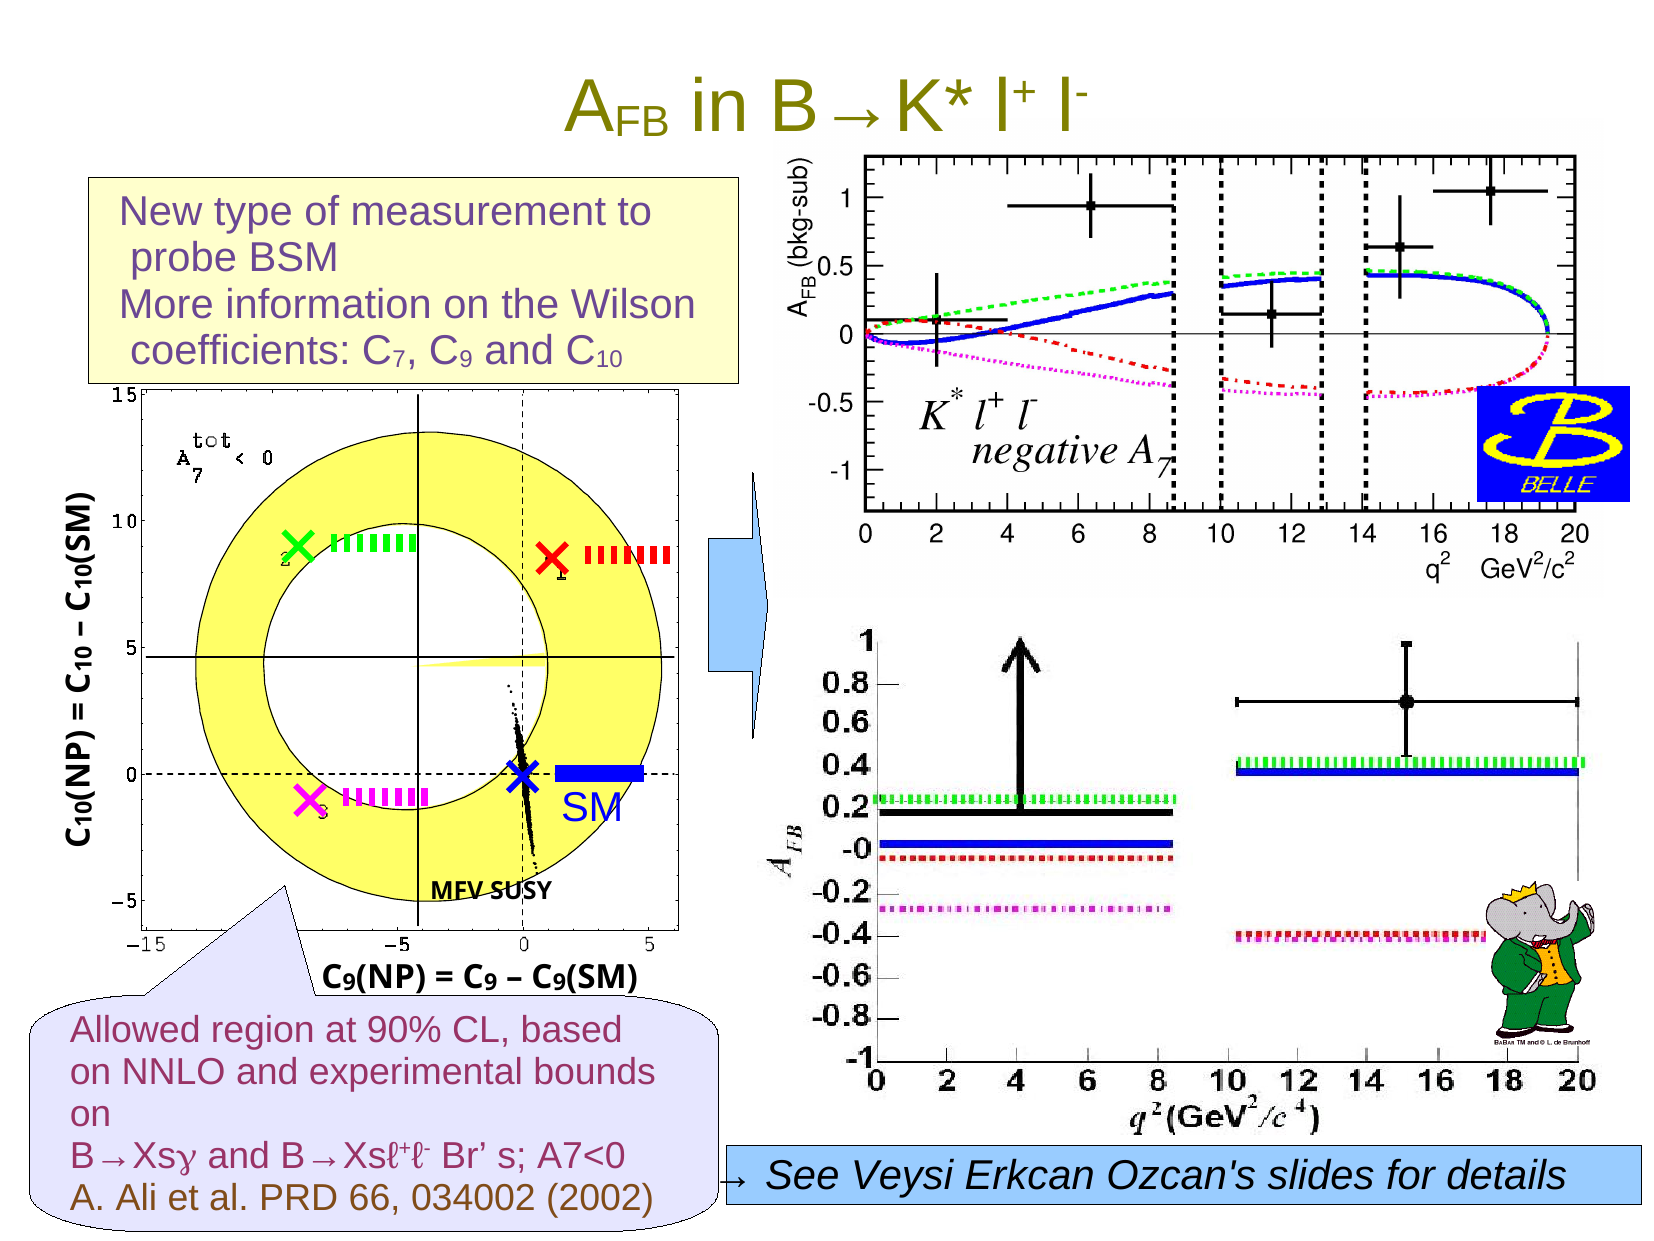

# AFB in B→K* l+ l-
New type of measurement to
 probe BSM
More information on the Wilson
 coefficients: C7, C9 and C10
C10(NP) = C10 – C10(SM)
SM
MFV SUSY
C9(NP) = C9 – C9(SM)
Allowed region at 90% CL, based
on NNLO and experimental bounds on
B→Xs and B→Xsℓ+ℓ- Br’ s; A7<0
A. Ali et al. PRD 66, 034002 (2002)
→ See Veysi Erkcan Ozcan's slides for details